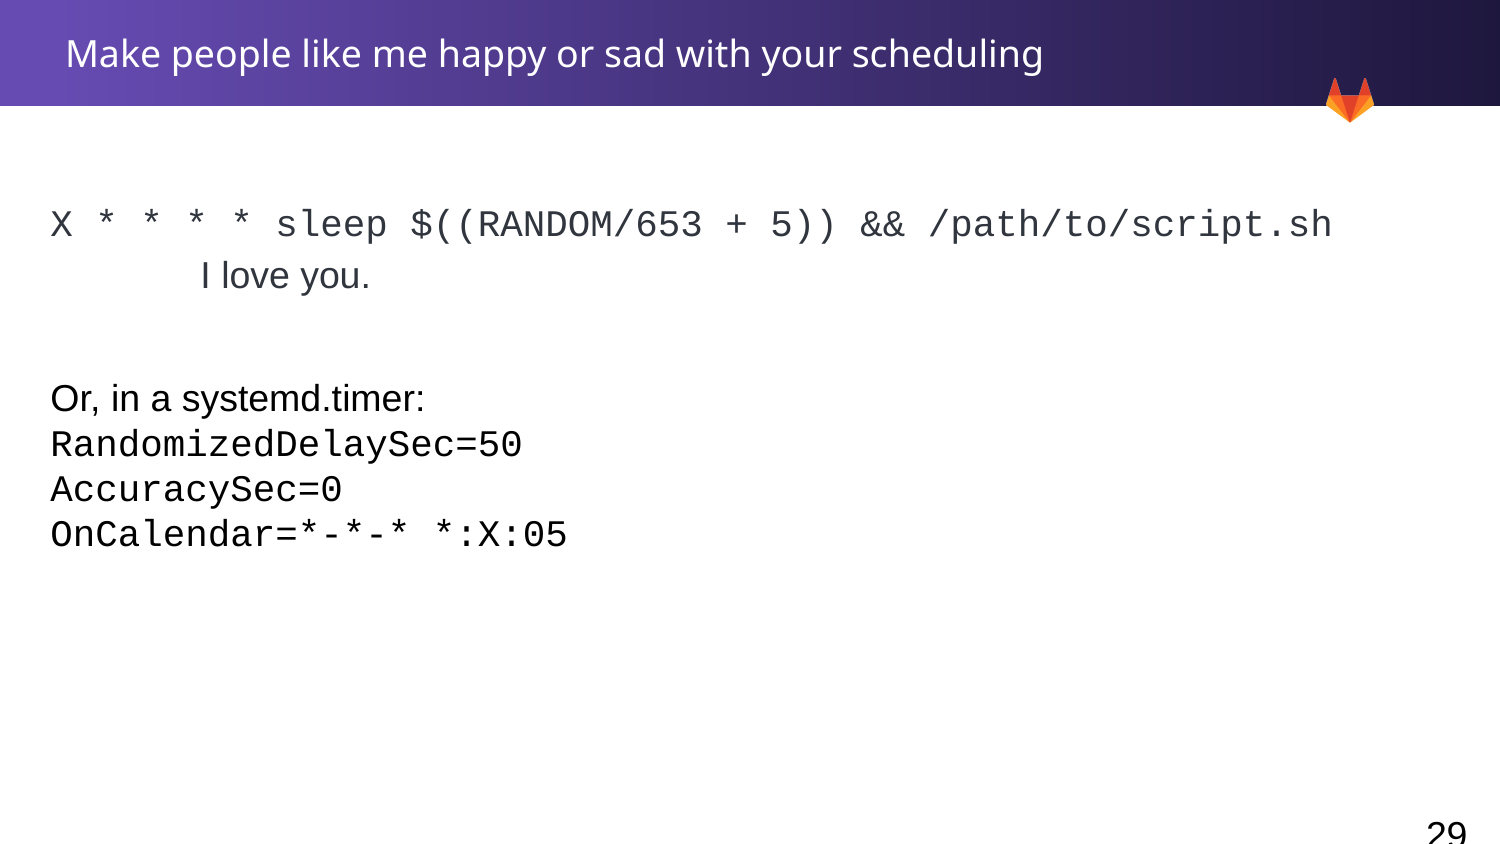

# Make people like me happy or sad with your scheduling
X * * * * sleep $((RANDOM/653 + 5)) && /path/to/script.sh
I love you.
Or, in a systemd.timer:
RandomizedDelaySec=50
AccuracySec=0
OnCalendar=*-*-* *:X:05